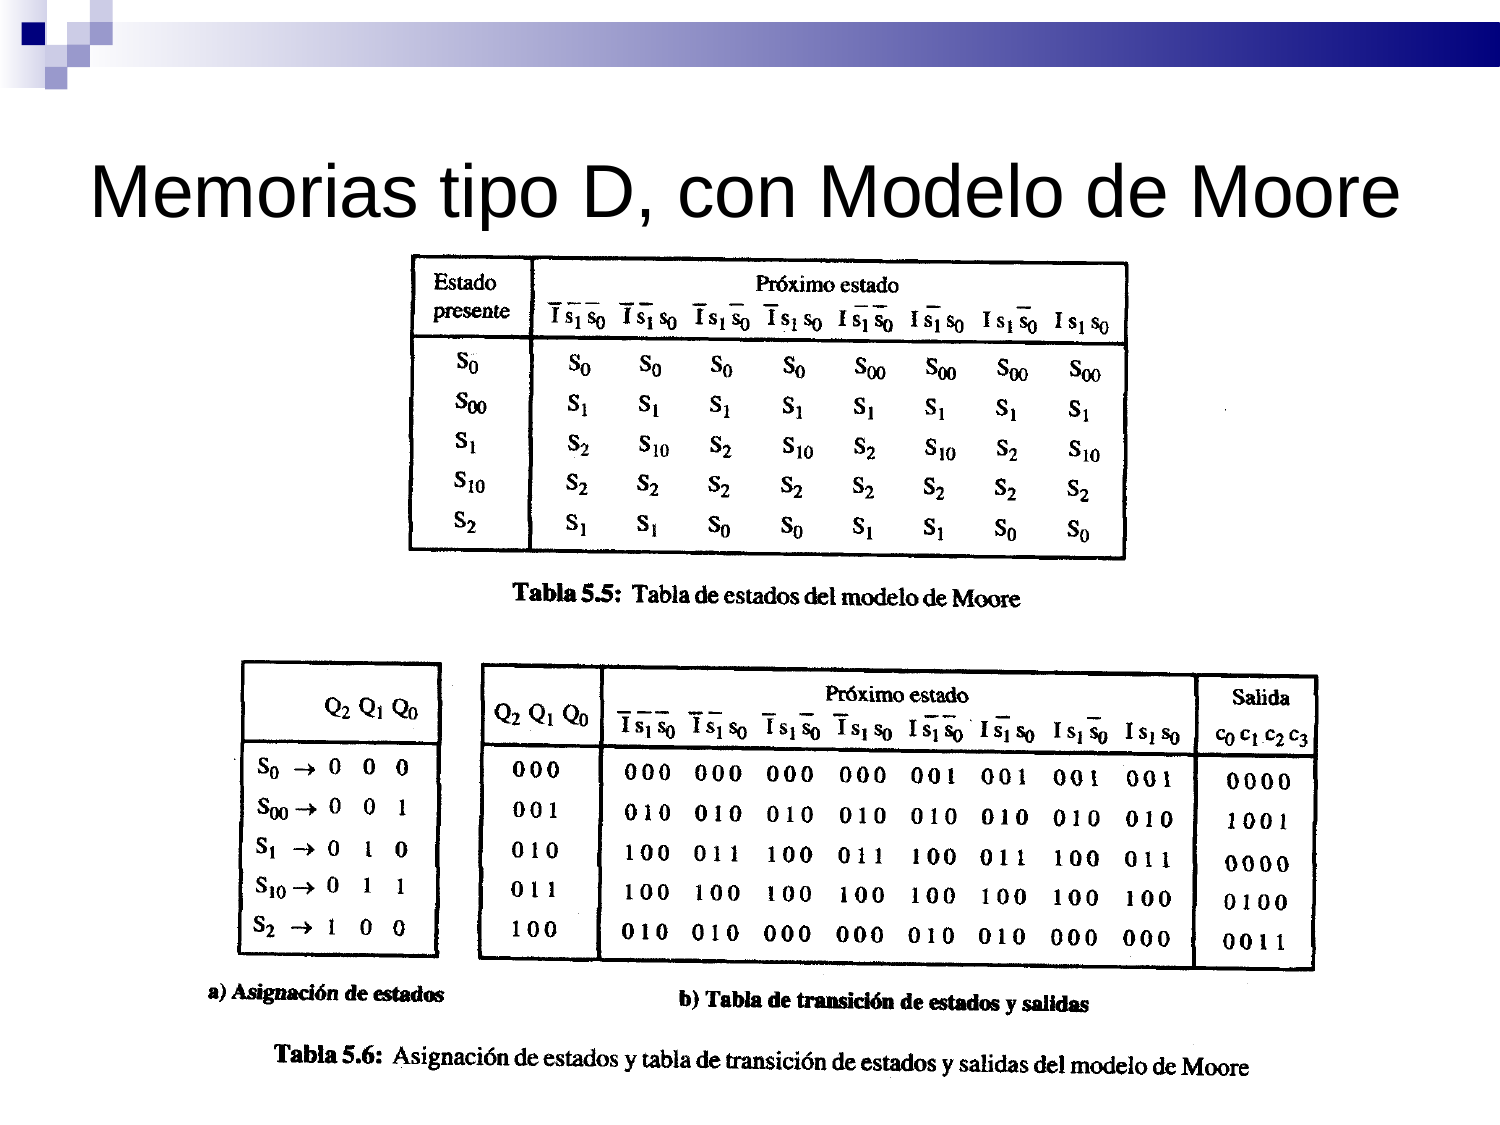

# Memorias tipo D, con Modelo de Moore